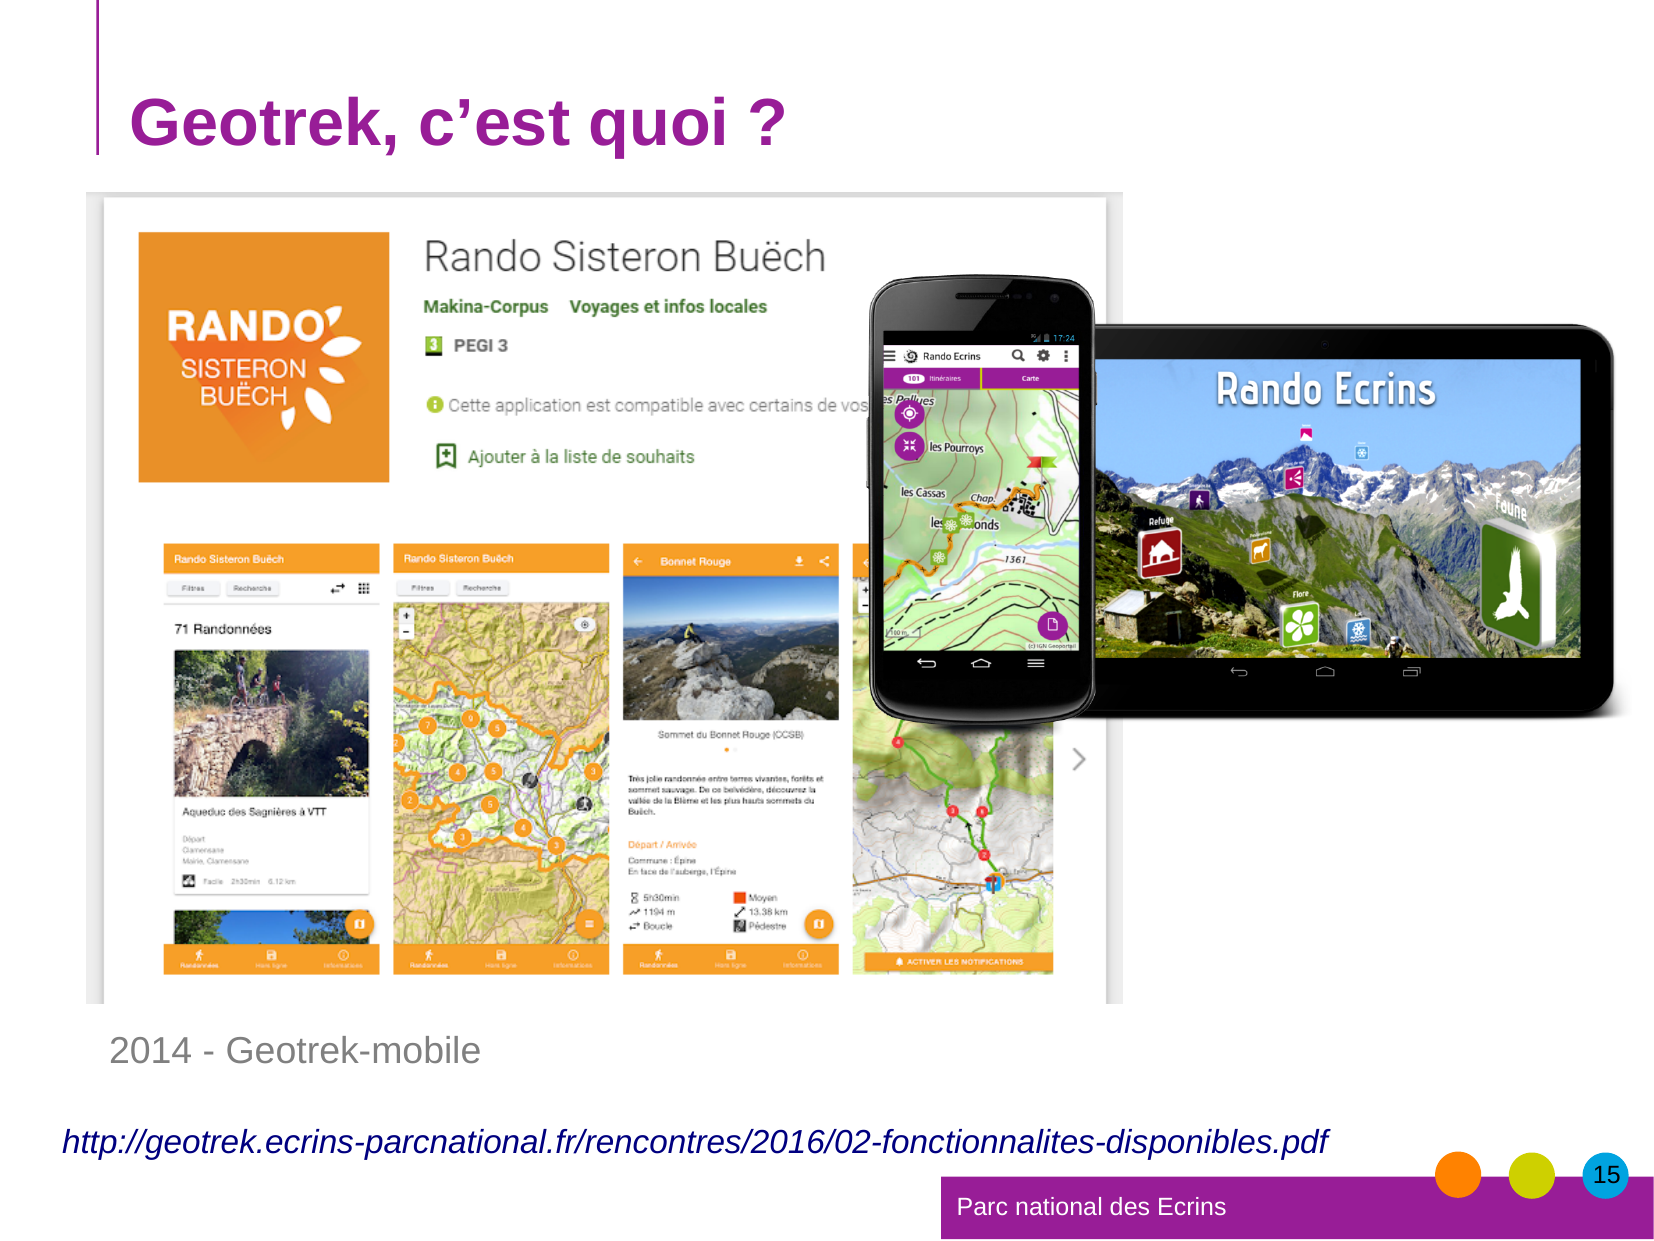

# Geotrek, c’est quoi ?
2014 - Geotrek-mobile
http://geotrek.ecrins-parcnational.fr/rencontres/2016/02-fonctionnalites-disponibles.pdf